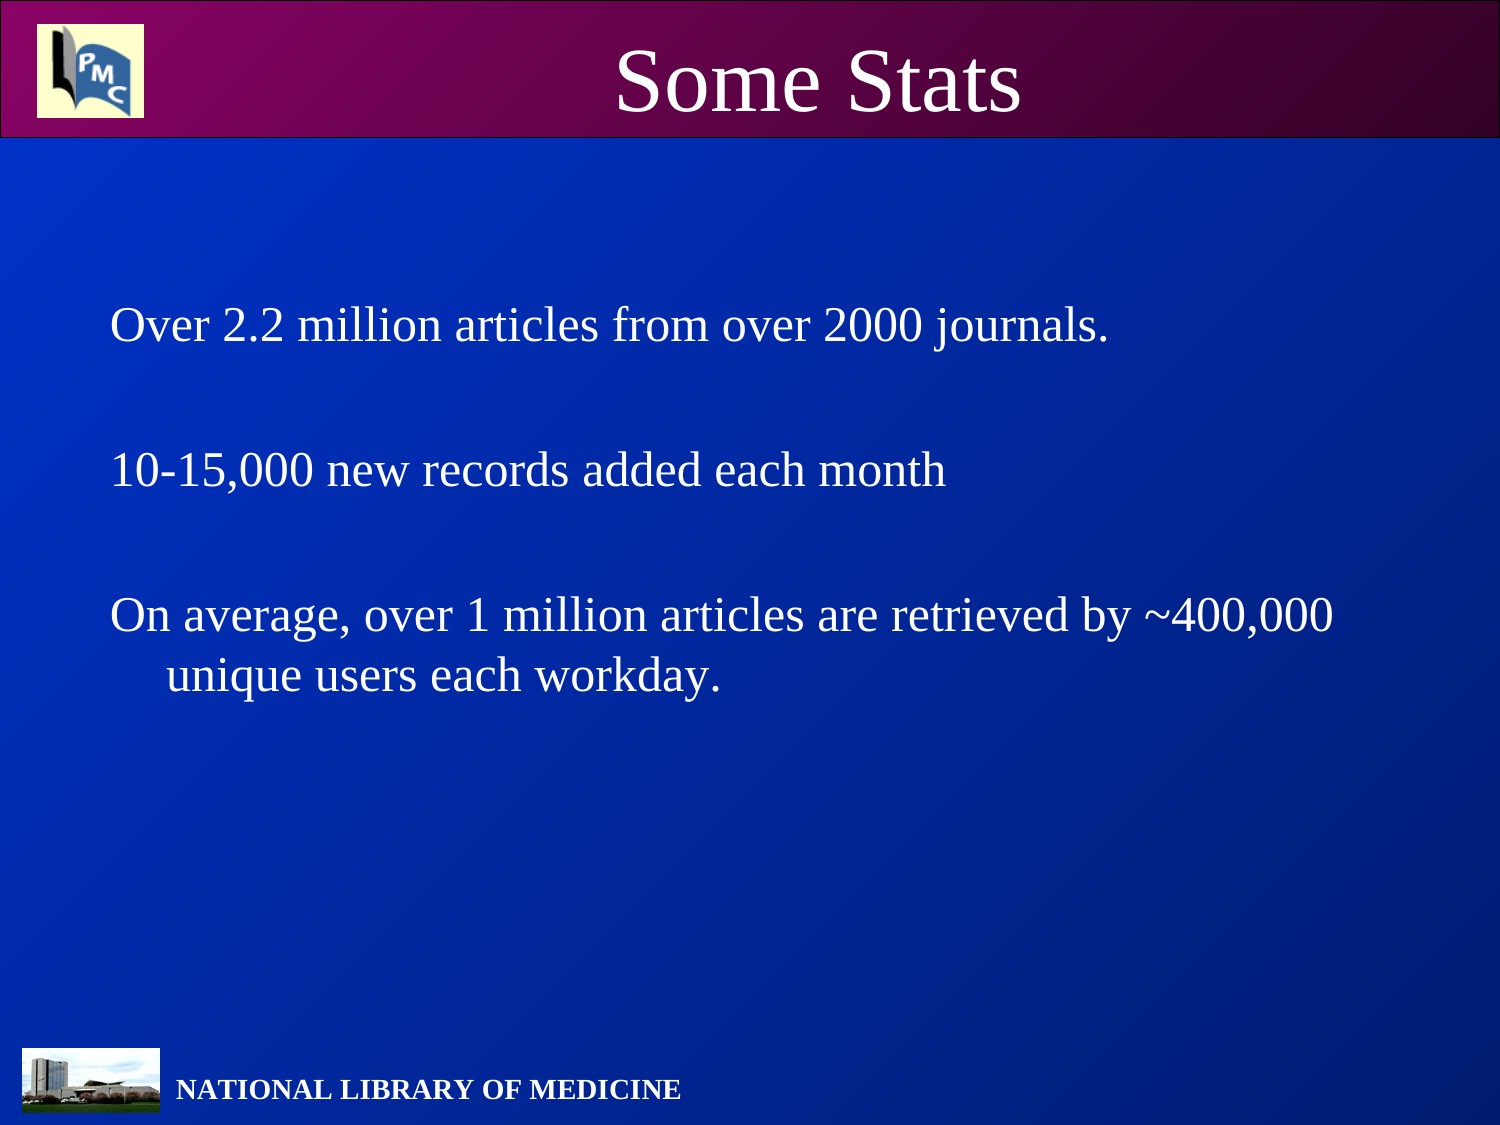

# Some Stats
Over 2.2 million articles from over 2000 journals.
10-15,000 new records added each month
On average, over 1 million articles are retrieved by ~400,000 unique users each workday.